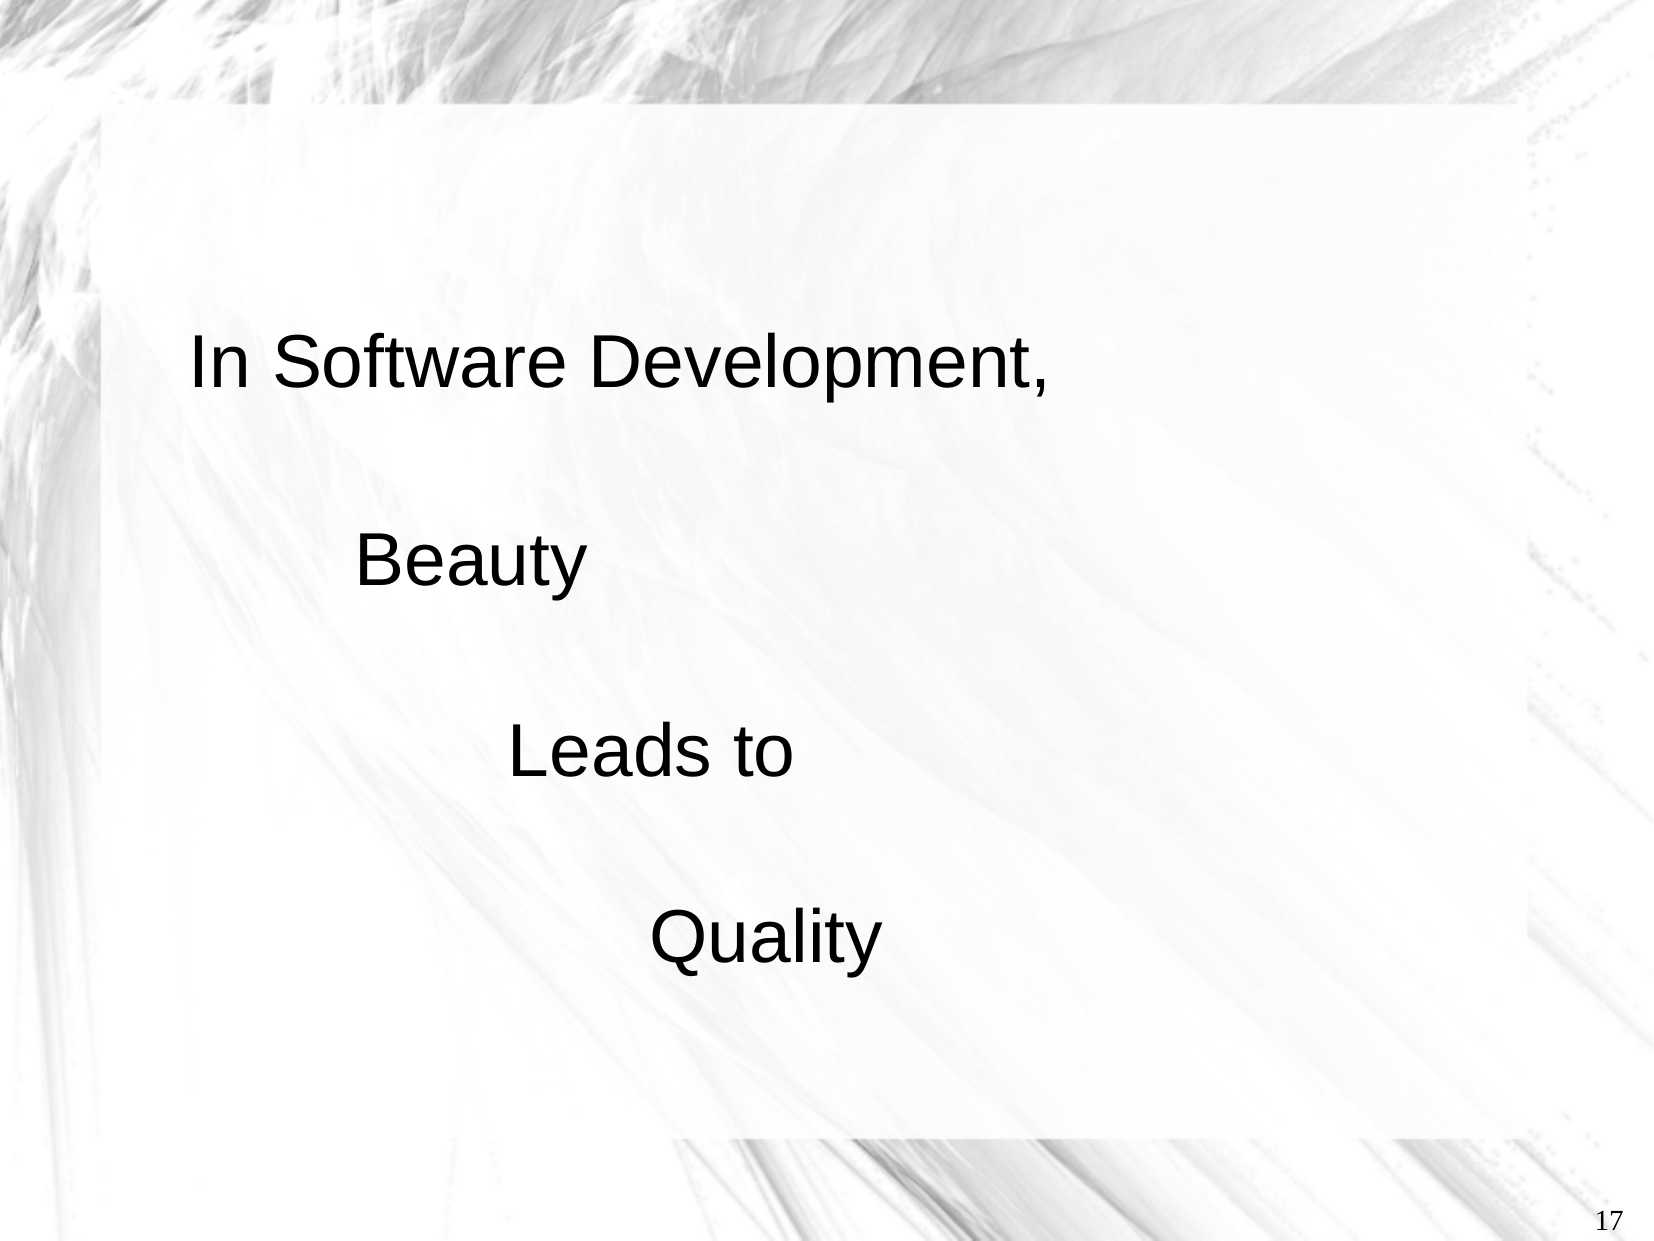

# In Software Development,
Beauty
Leads to
Quality
17